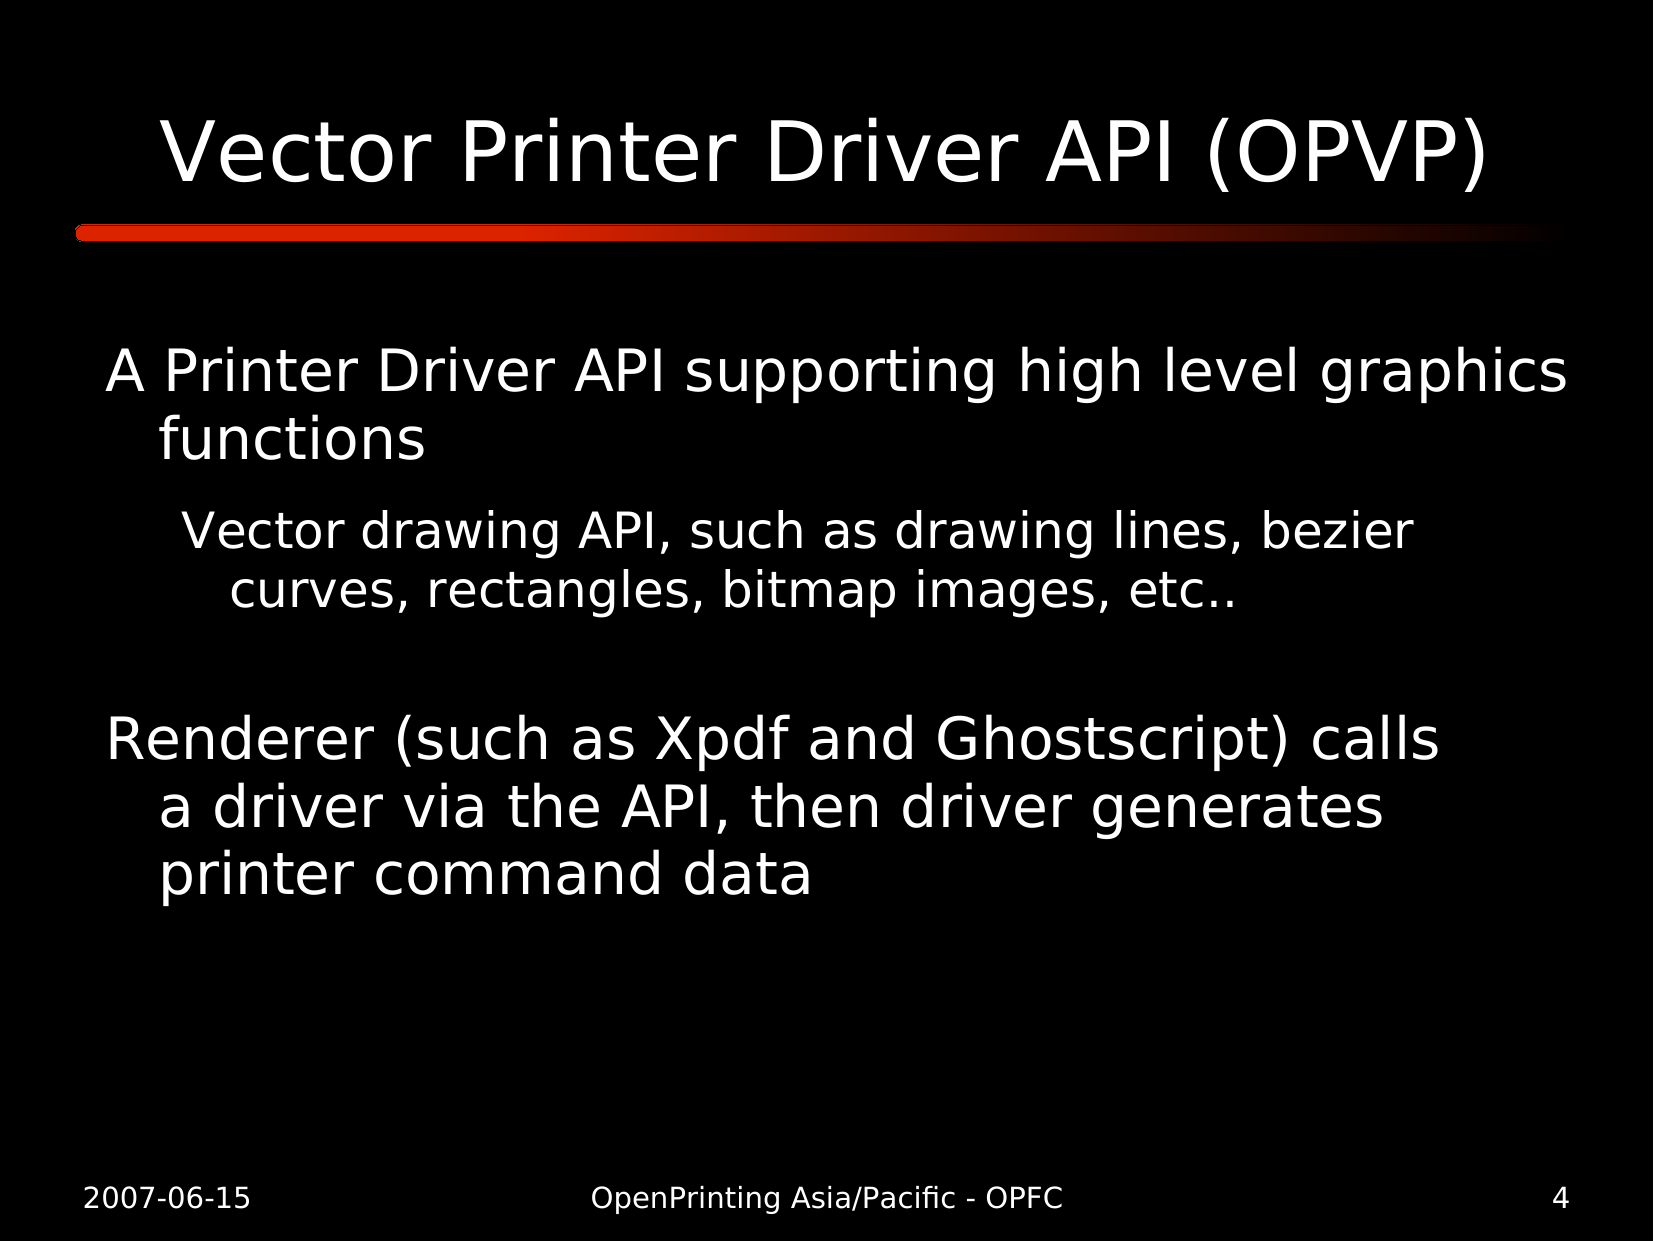

# Vector Printer Driver API (OPVP)
A Printer Driver API supporting high level graphics functions
Vector drawing API, such as drawing lines, bezier curves, rectangles, bitmap images, etc..
Renderer (such as Xpdf and Ghostscript) calls
a driver via the API, then driver generates printer command data
2007-06-15
OpenPrinting Asia/Pacific - OPFC
4